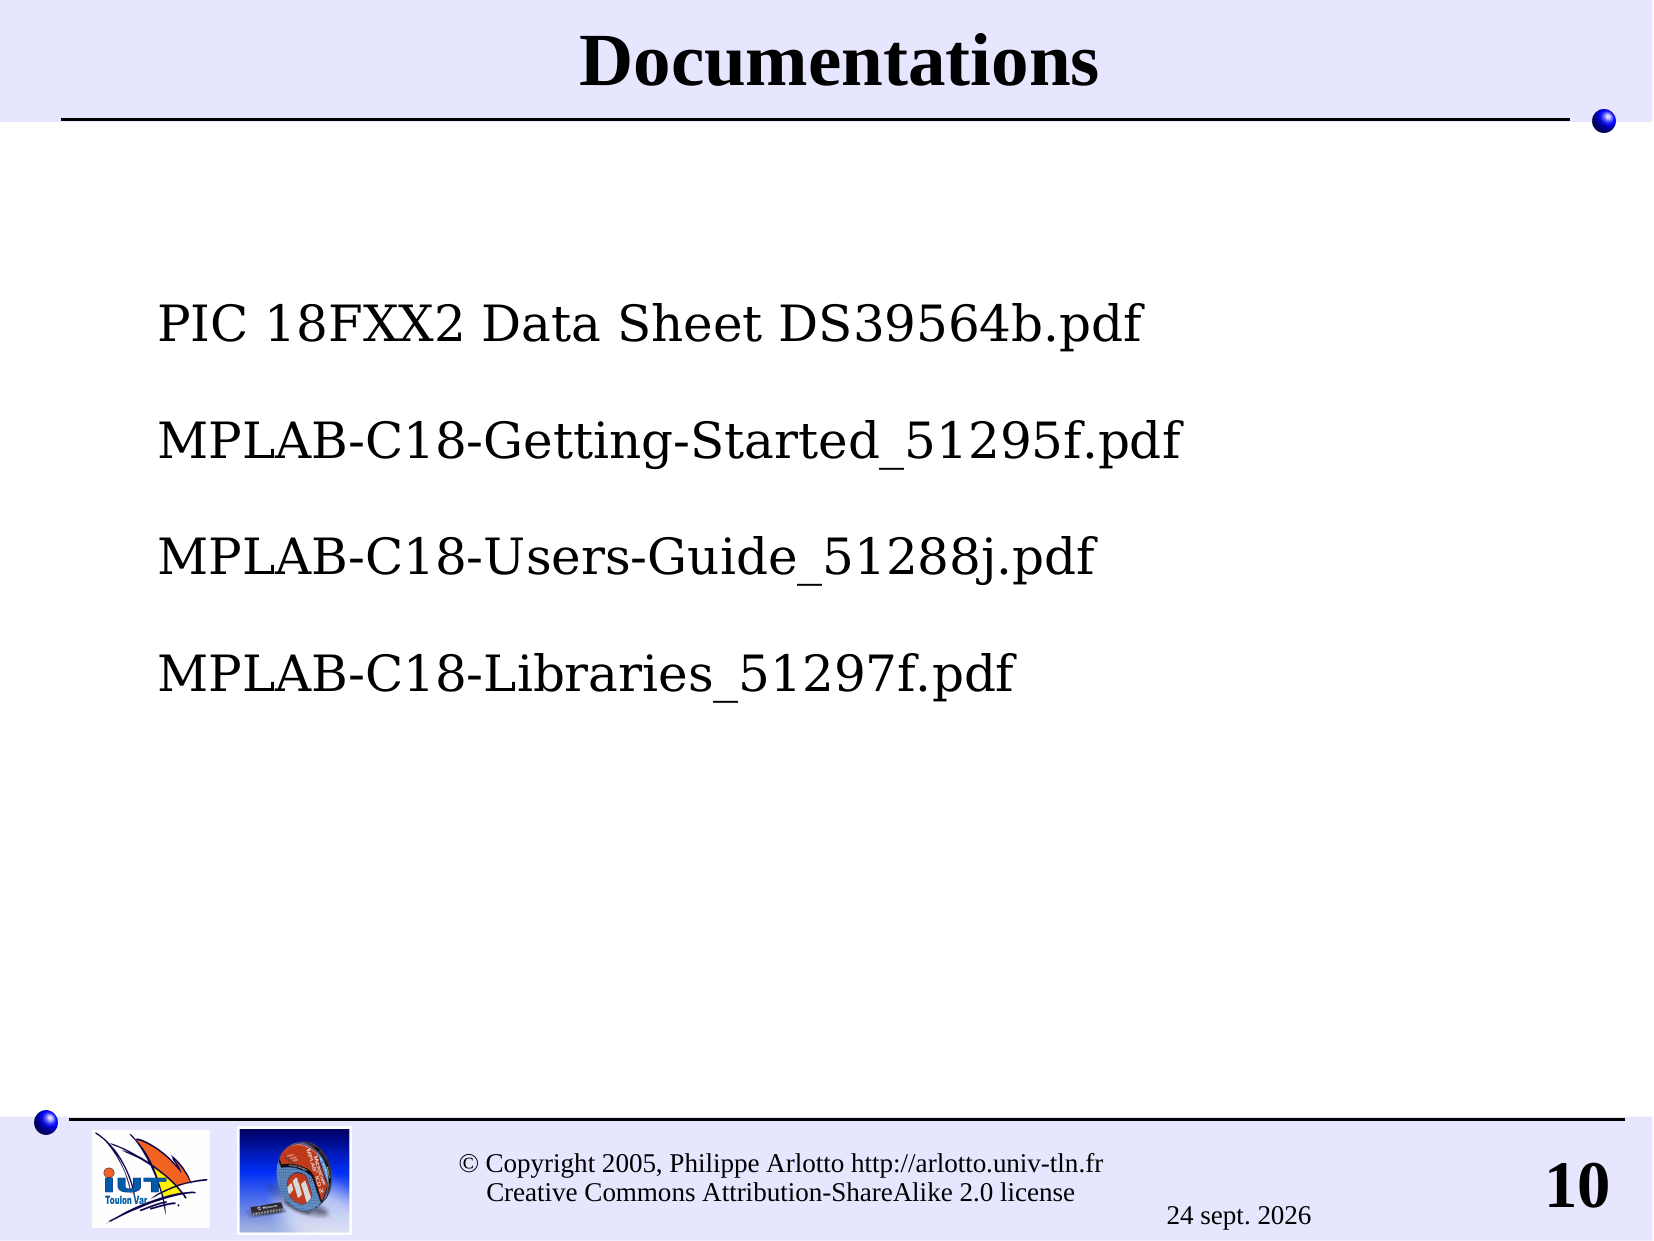

# Documentations
PIC 18FXX2 Data Sheet DS39564b.pdf
MPLAB-C18-Getting-Started_51295f.pdf
MPLAB-C18-Users-Guide_51288j.pdf
MPLAB-C18-Libraries_51297f.pdf